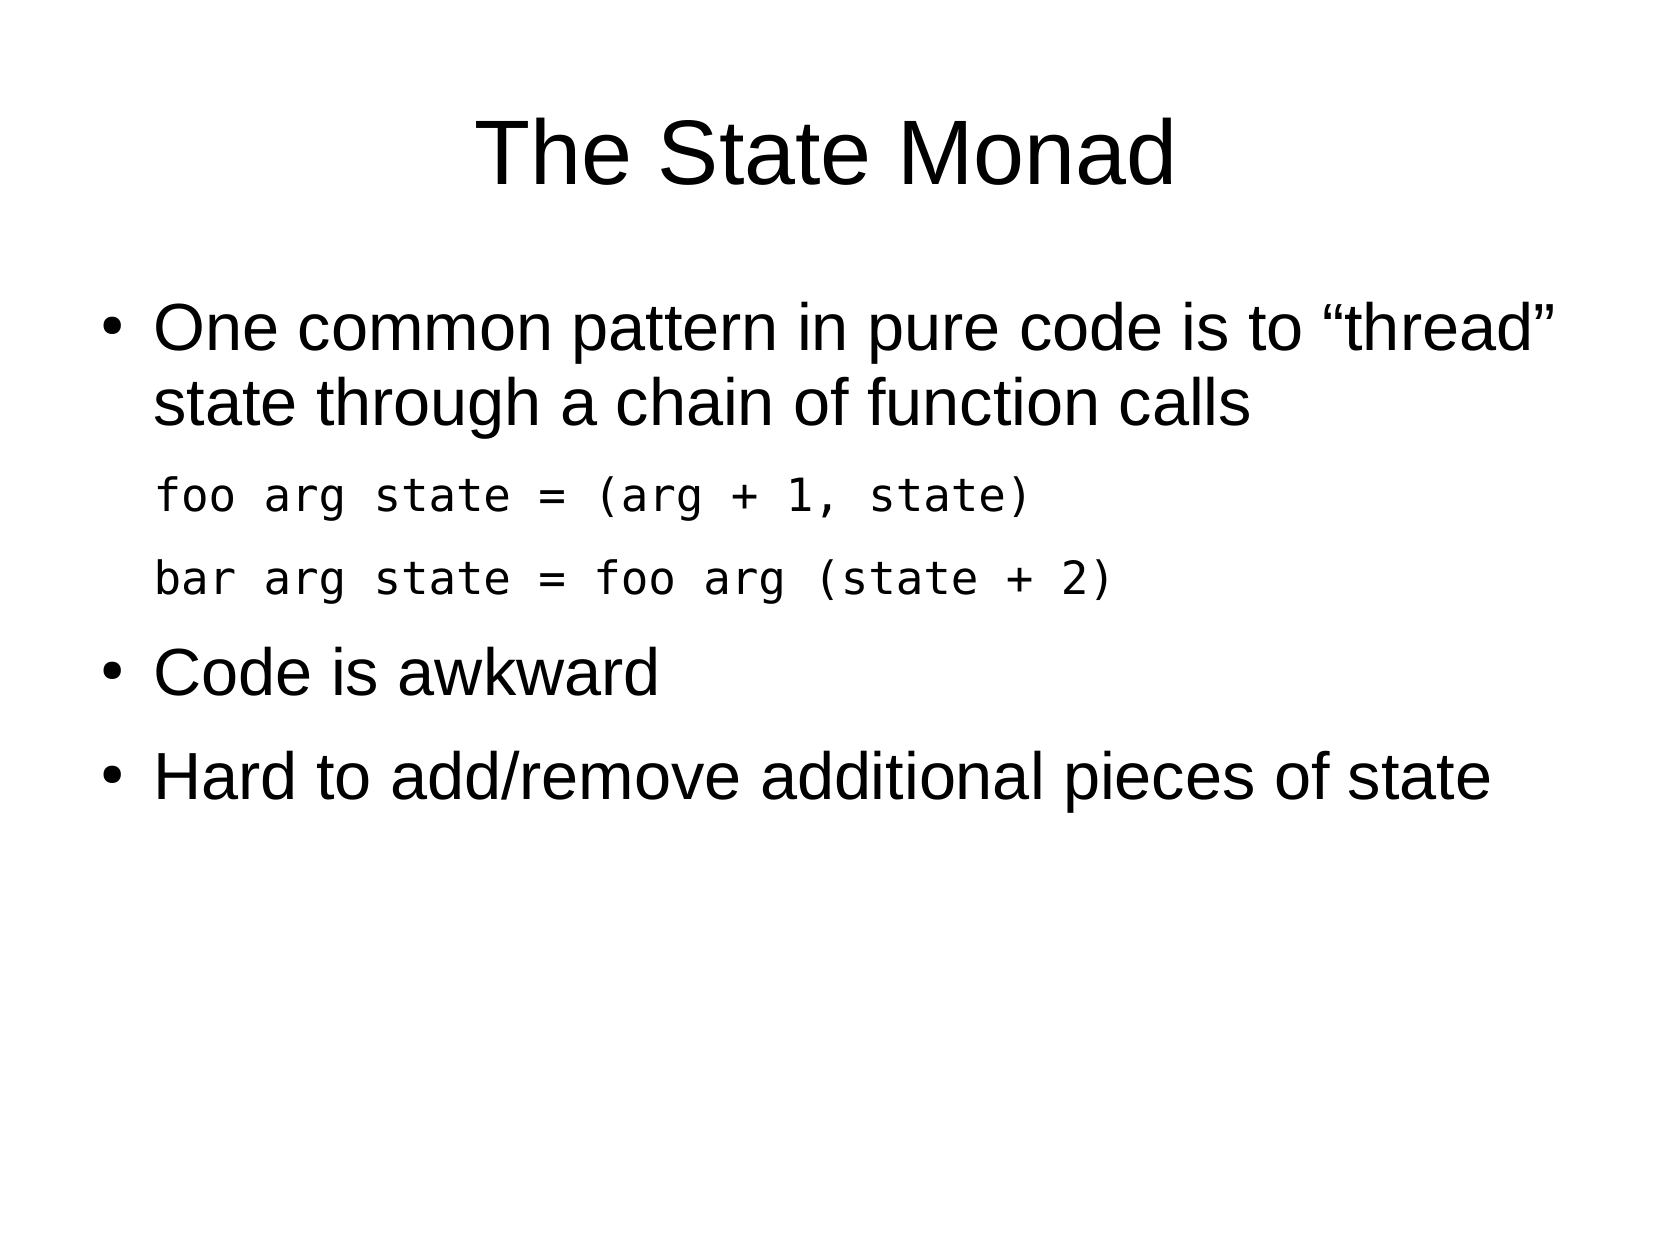

# The State Monad
One common pattern in pure code is to “thread” state through a chain of function calls
foo arg state = (arg + 1, state)
bar arg state = foo arg (state + 2)
Code is awkward
Hard to add/remove additional pieces of state